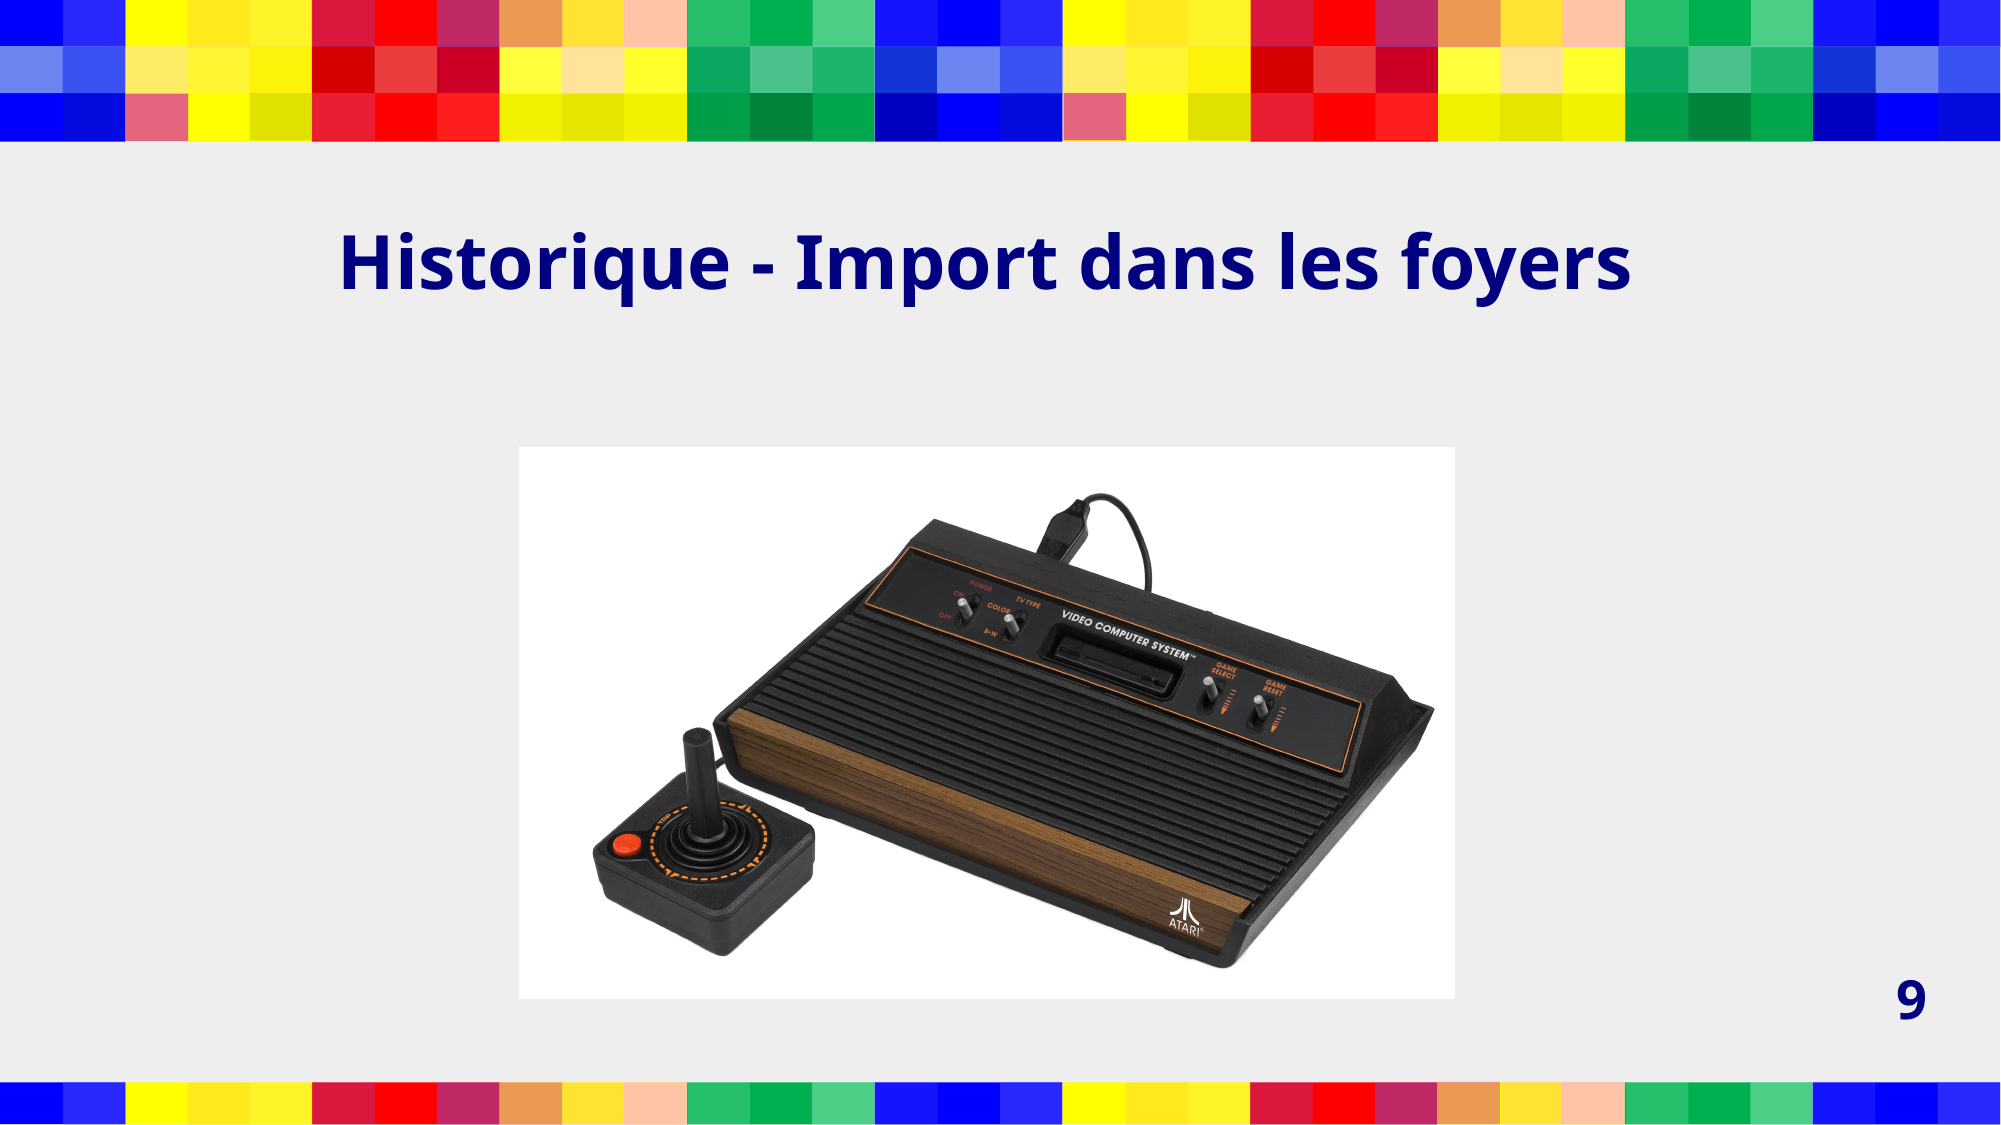

Historique - Import dans les foyers
# - Atari 2600 (1978)
9